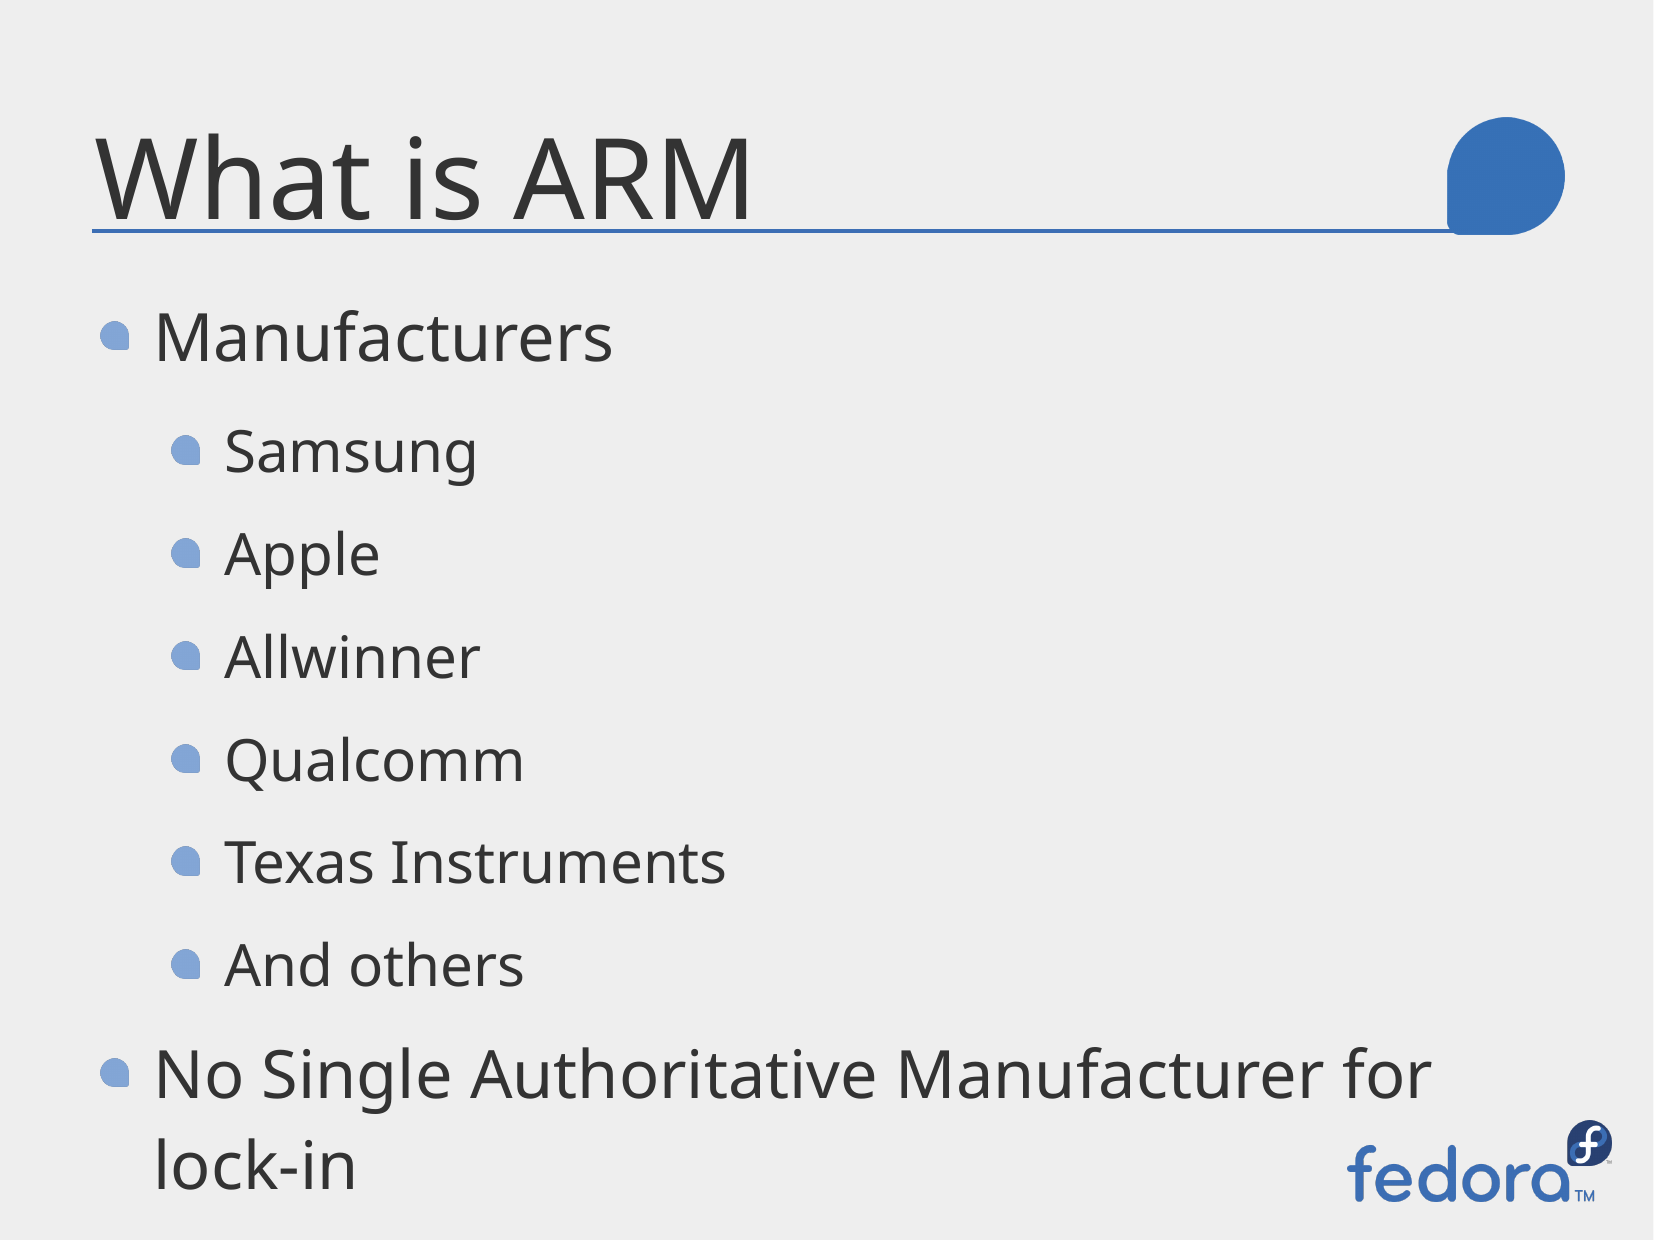

What is ARM
# Manufacturers
Samsung
Apple
Allwinner
Qualcomm
Texas Instruments
And others
No Single Authoritative Manufacturer for lock-in